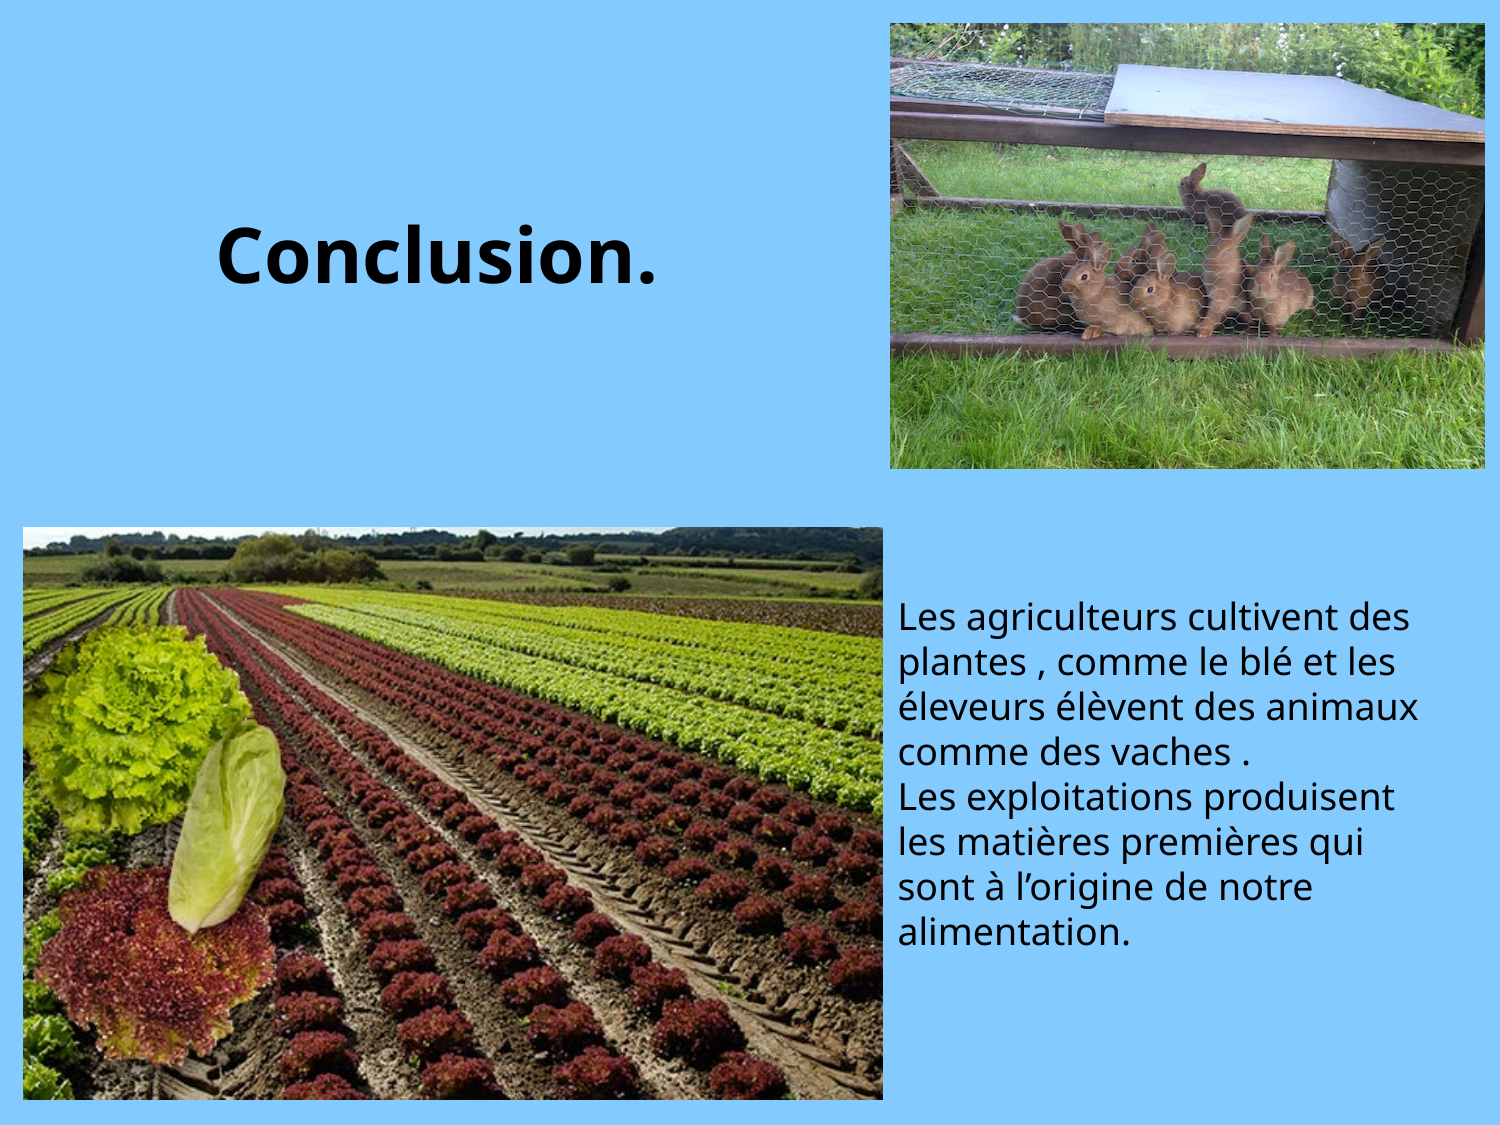

Conclusion.
Les agriculteurs cultivent des plantes , comme le blé et les éleveurs élèvent des animaux comme des vaches .
Les exploitations produisent les matières premières qui sont à l’origine de notre alimentation.